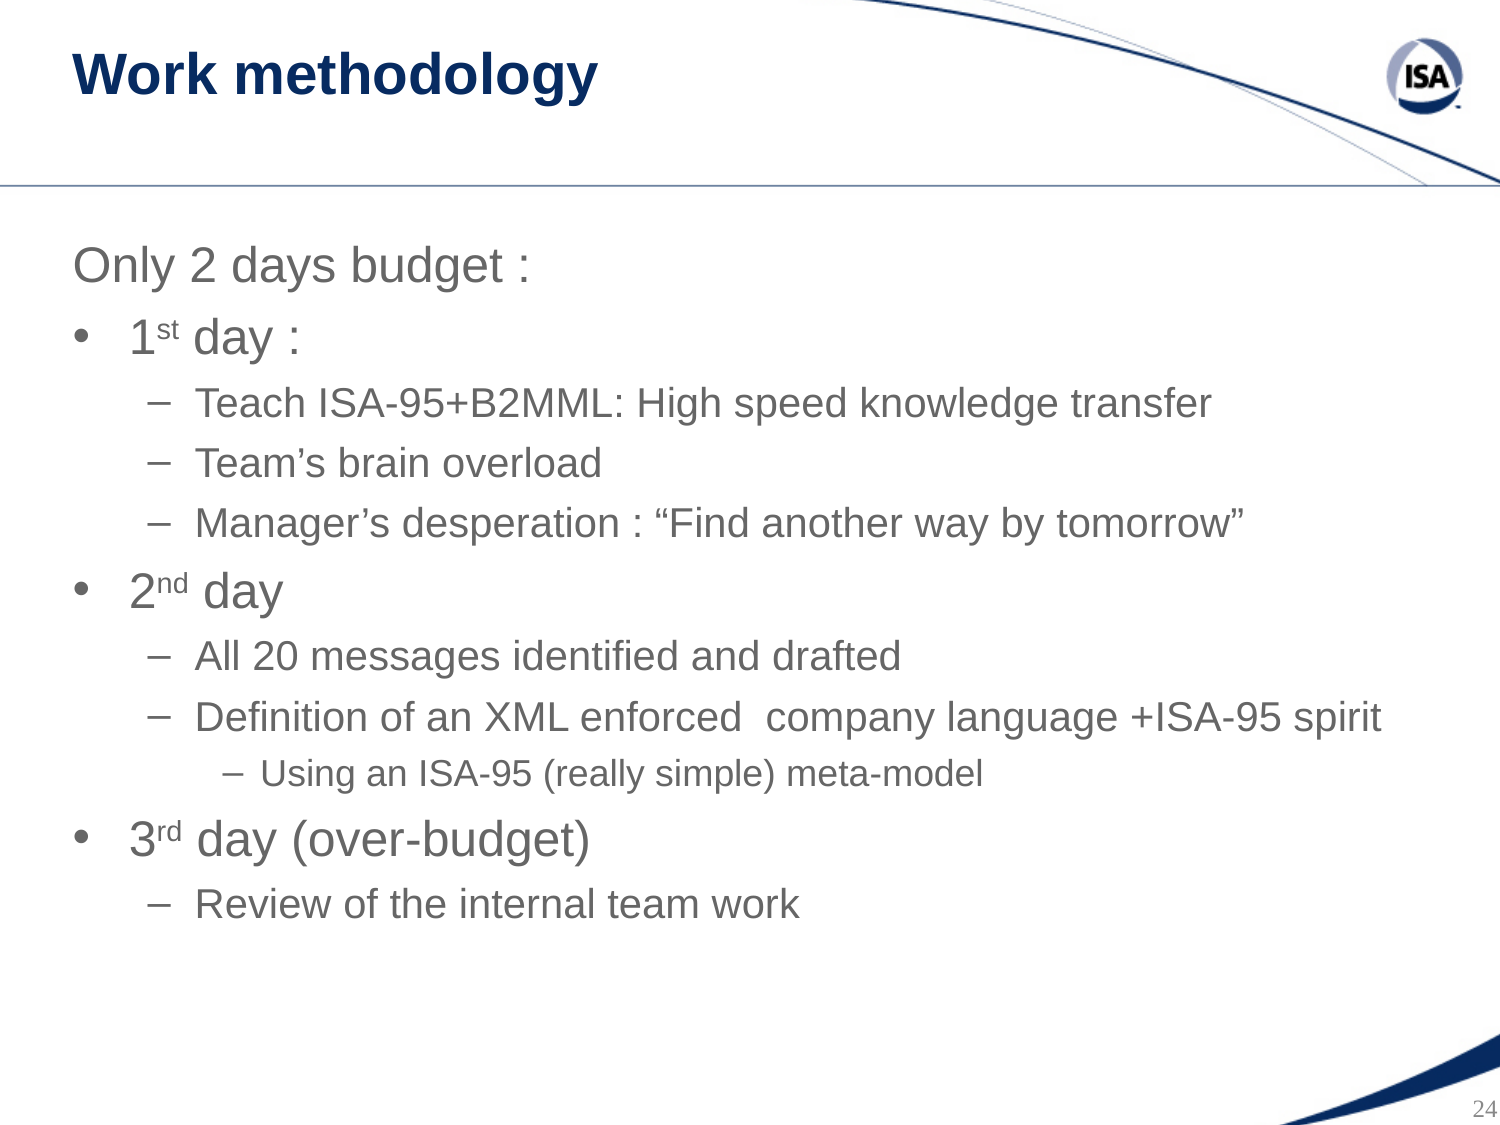

# Work methodology
Only 2 days budget :
1st day :
Teach ISA-95+B2MML: High speed knowledge transfer
Team’s brain overload
Manager’s desperation : “Find another way by tomorrow”
2nd day
All 20 messages identified and drafted
Definition of an XML enforced company language +ISA-95 spirit
Using an ISA-95 (really simple) meta-model
3rd day (over-budget)
Review of the internal team work